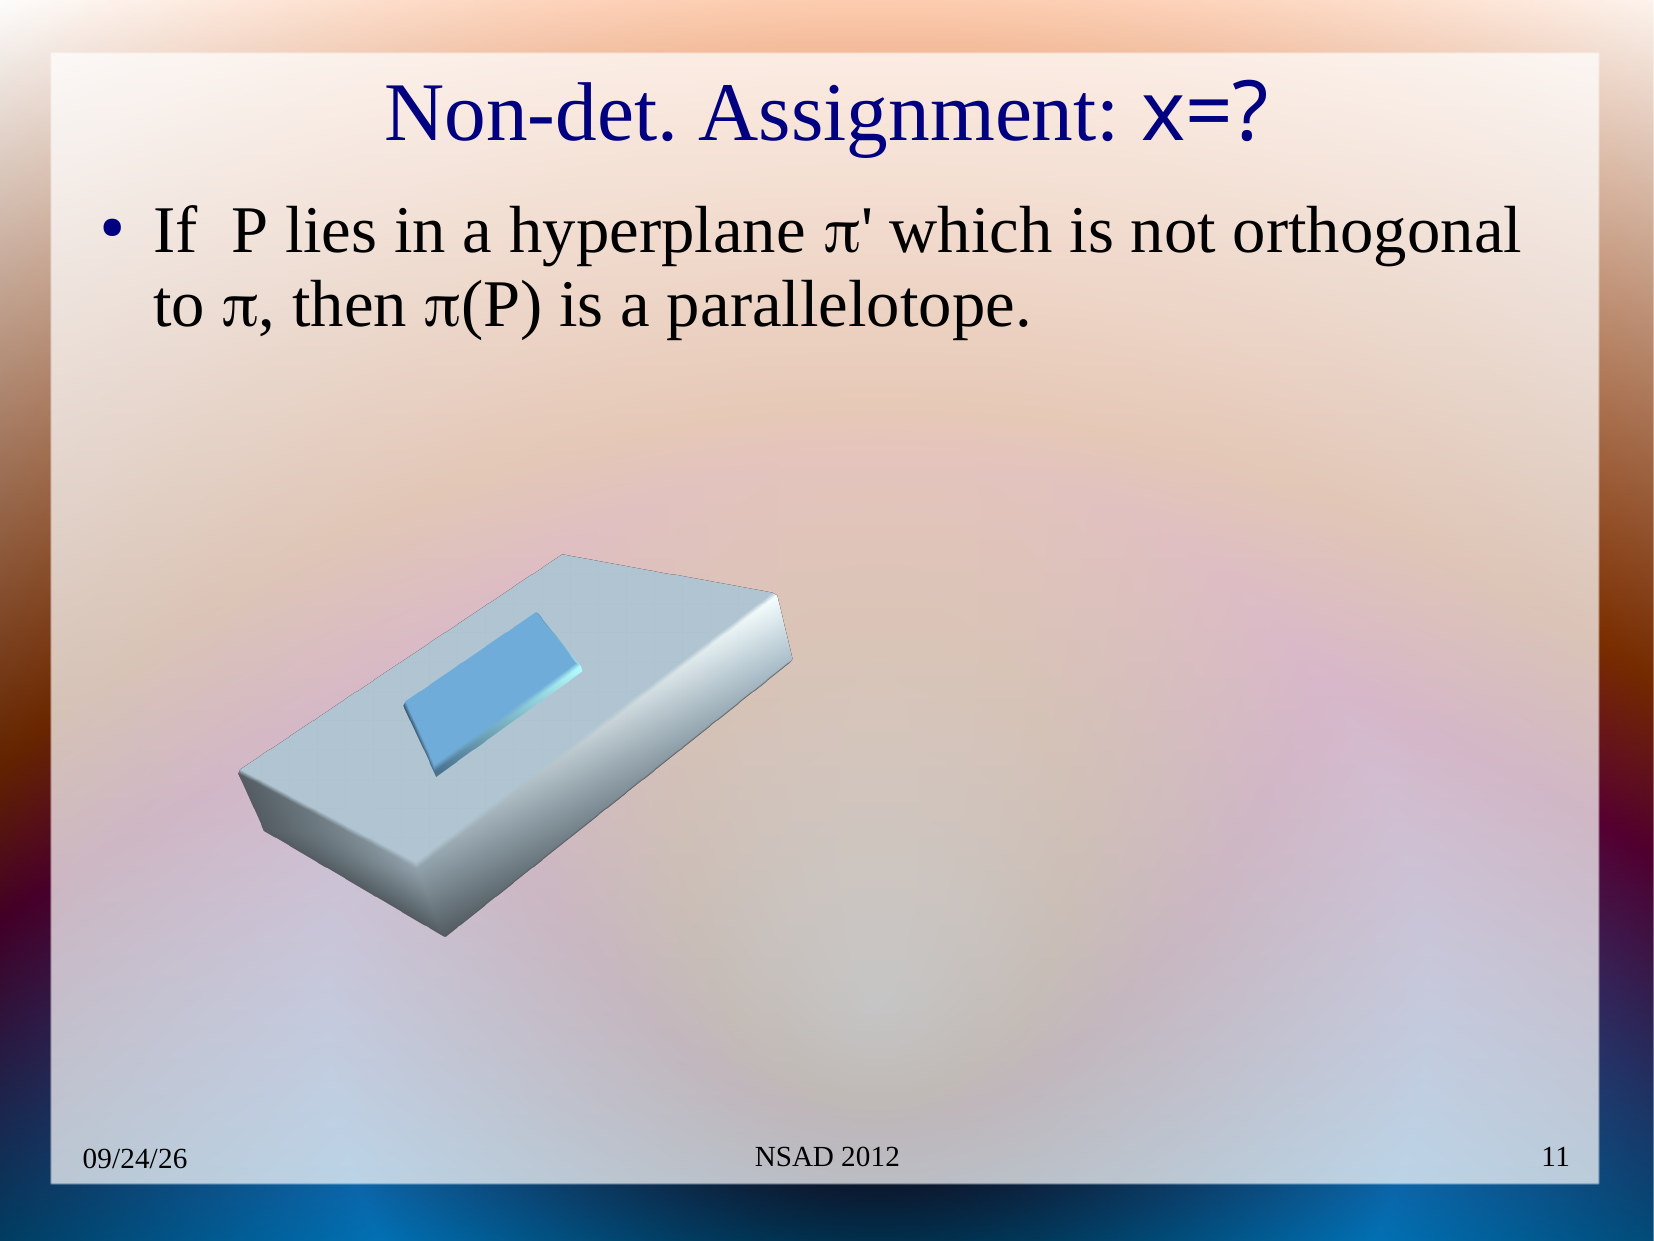

# Non-det. Assignment: x=?
If P lies in a hyperplane p' which is not orthogonal to p, then p(P) is a parallelotope.
NSAD 2012
11